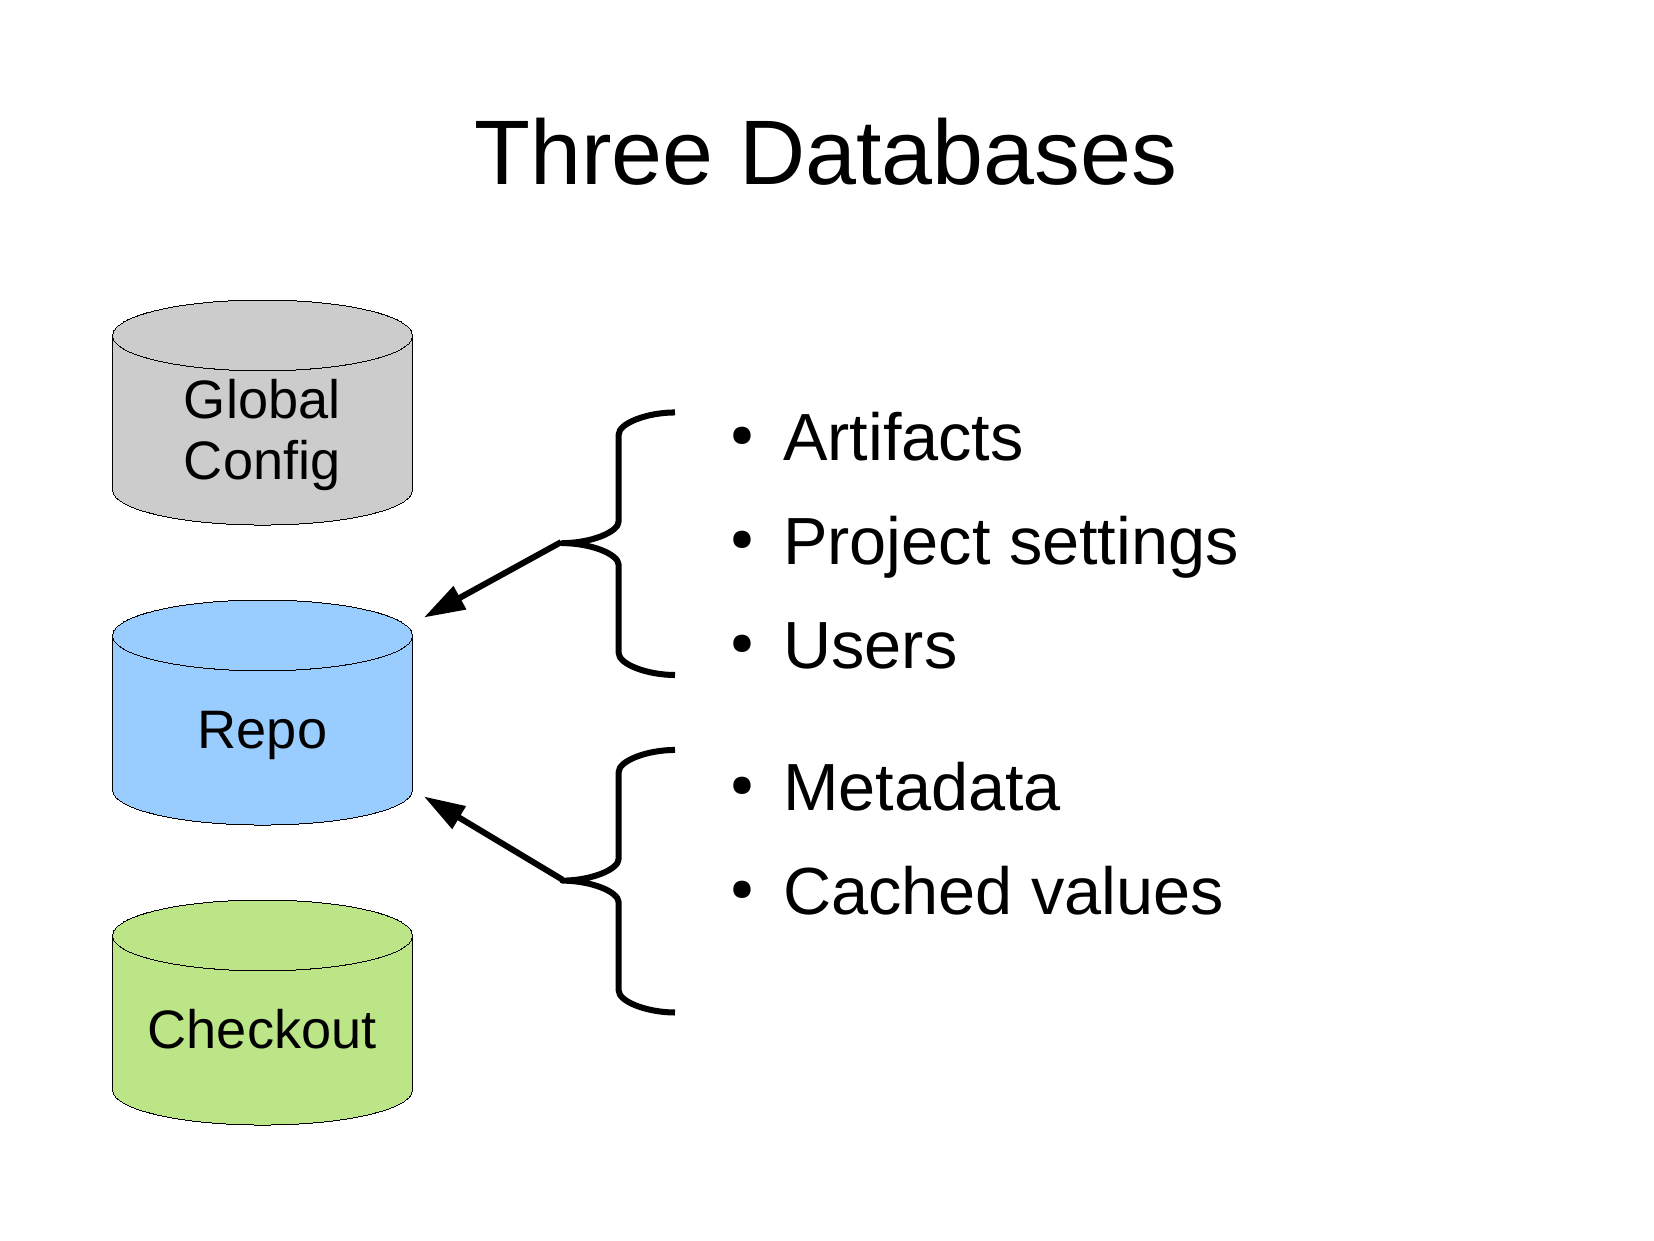

# Three Databases
Global
Config
Artifacts
Project settings
Users
Repo
Metadata
Cached values
Checkout